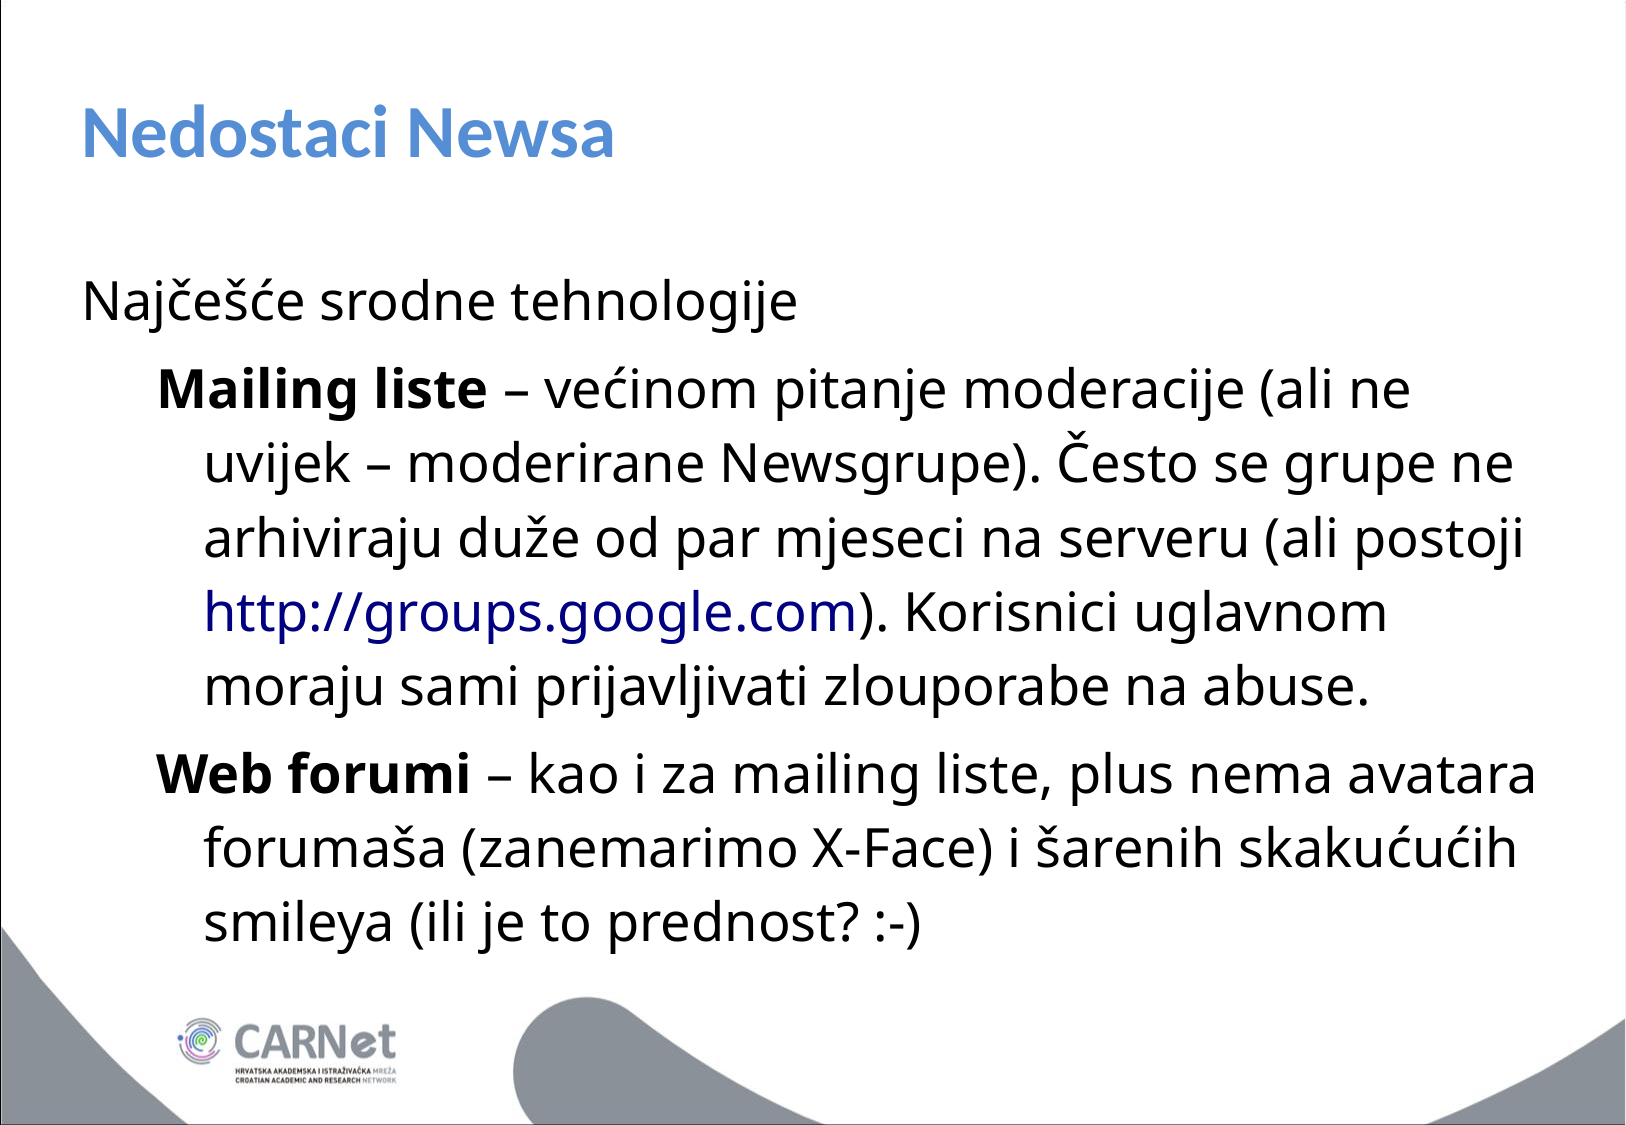

# Nedostaci Newsa
Najčešće srodne tehnologije
Mailing liste – većinom pitanje moderacije (ali ne uvijek – moderirane Newsgrupe). Često se grupe ne arhiviraju duže od par mjeseci na serveru (ali postoji http://groups.google.com). Korisnici uglavnom moraju sami prijavljivati zlouporabe na abuse.
Web forumi – kao i za mailing liste, plus nema avatara forumaša (zanemarimo X-Face) i šarenih skakućućih smileya (ili je to prednost? :-)